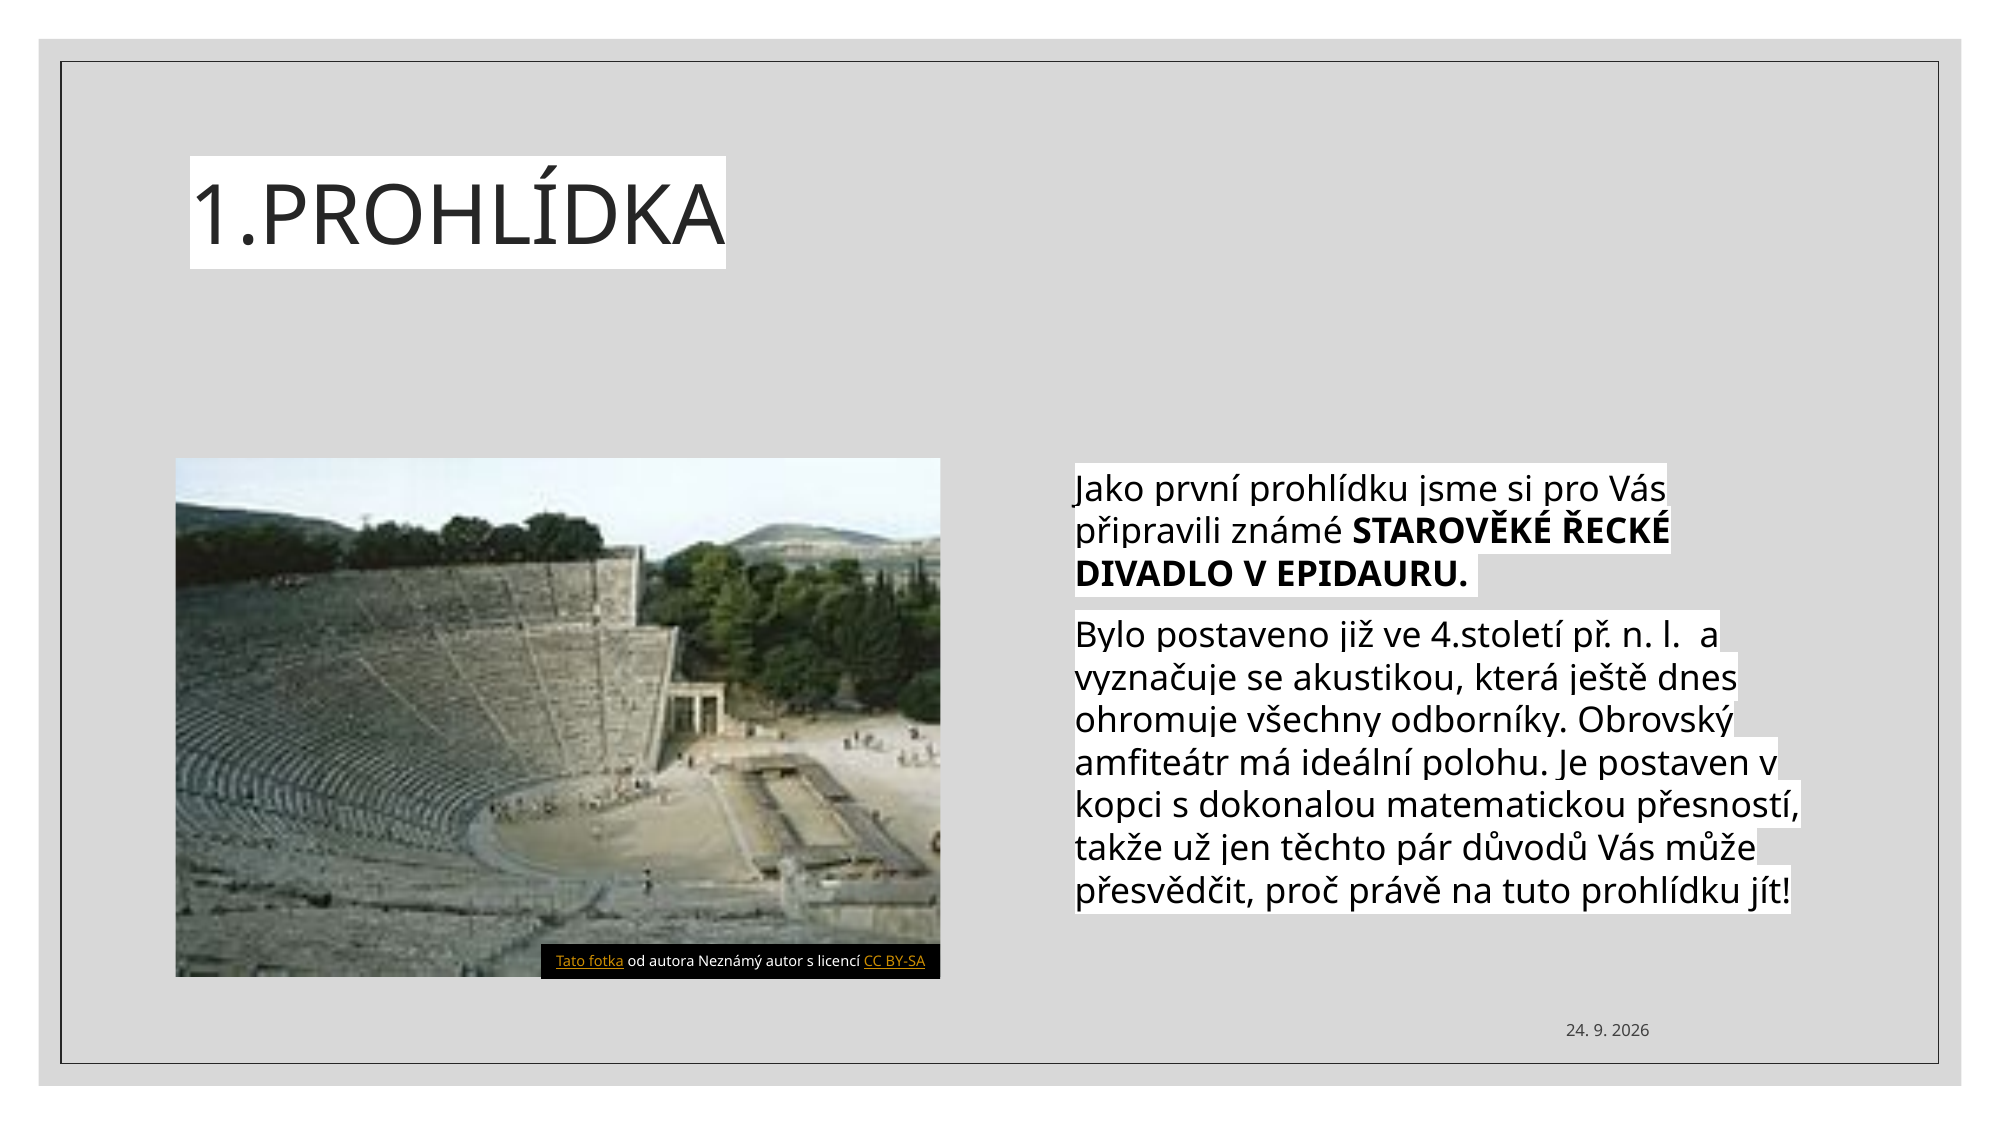

# 1.PROHLÍDKA
Jako první prohlídku jsme si pro Vás připravili známé STAROVĚKÉ ŘECKÉ DIVADLO V EPIDAURU.
Bylo postaveno již ve 4.století př. n. l. a vyznačuje se akustikou, která ještě dnes ohromuje všechny odborníky. Obrovský amfiteátr má ideální polohu. Je postaven v kopci s dokonalou matematickou přesností, takže už jen těchto pár důvodů Vás může přesvědčit, proč právě na tuto prohlídku jít!
Tato fotka od autora Neznámý autor s licencí CC BY-SA